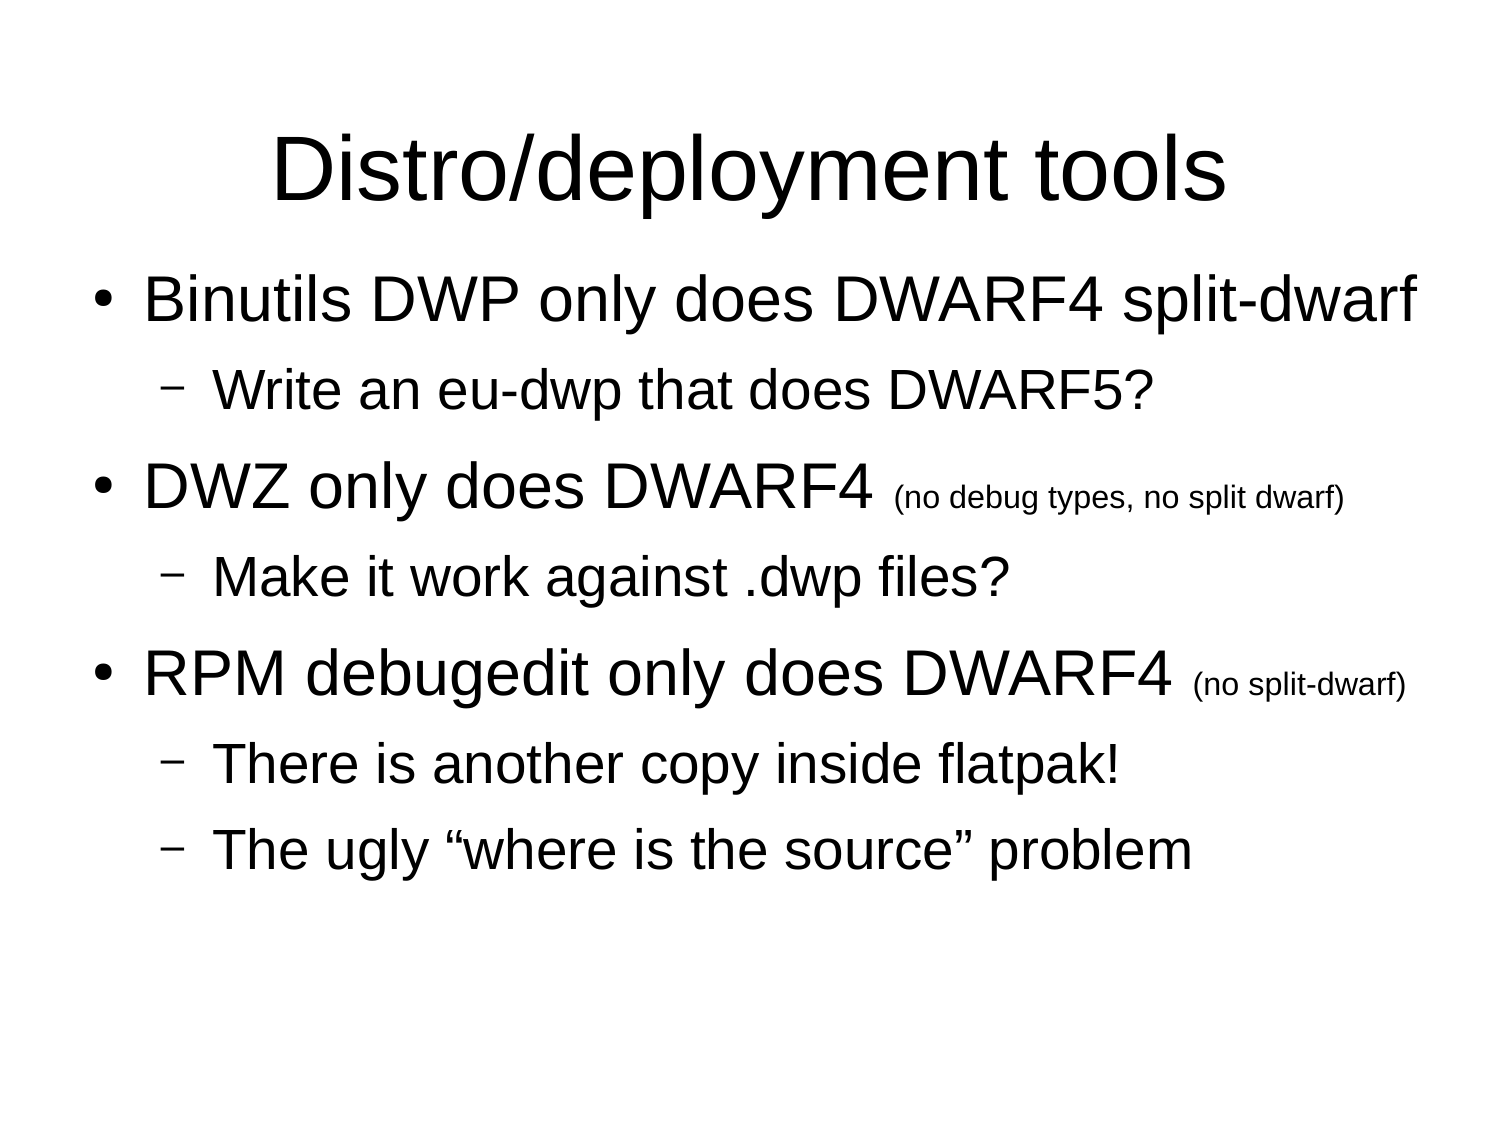

# Distro/deployment tools
Binutils DWP only does DWARF4 split-dwarf
Write an eu-dwp that does DWARF5?
DWZ only does DWARF4 (no debug types, no split dwarf)
Make it work against .dwp files?
RPM debugedit only does DWARF4 (no split-dwarf)
There is another copy inside flatpak!
The ugly “where is the source” problem